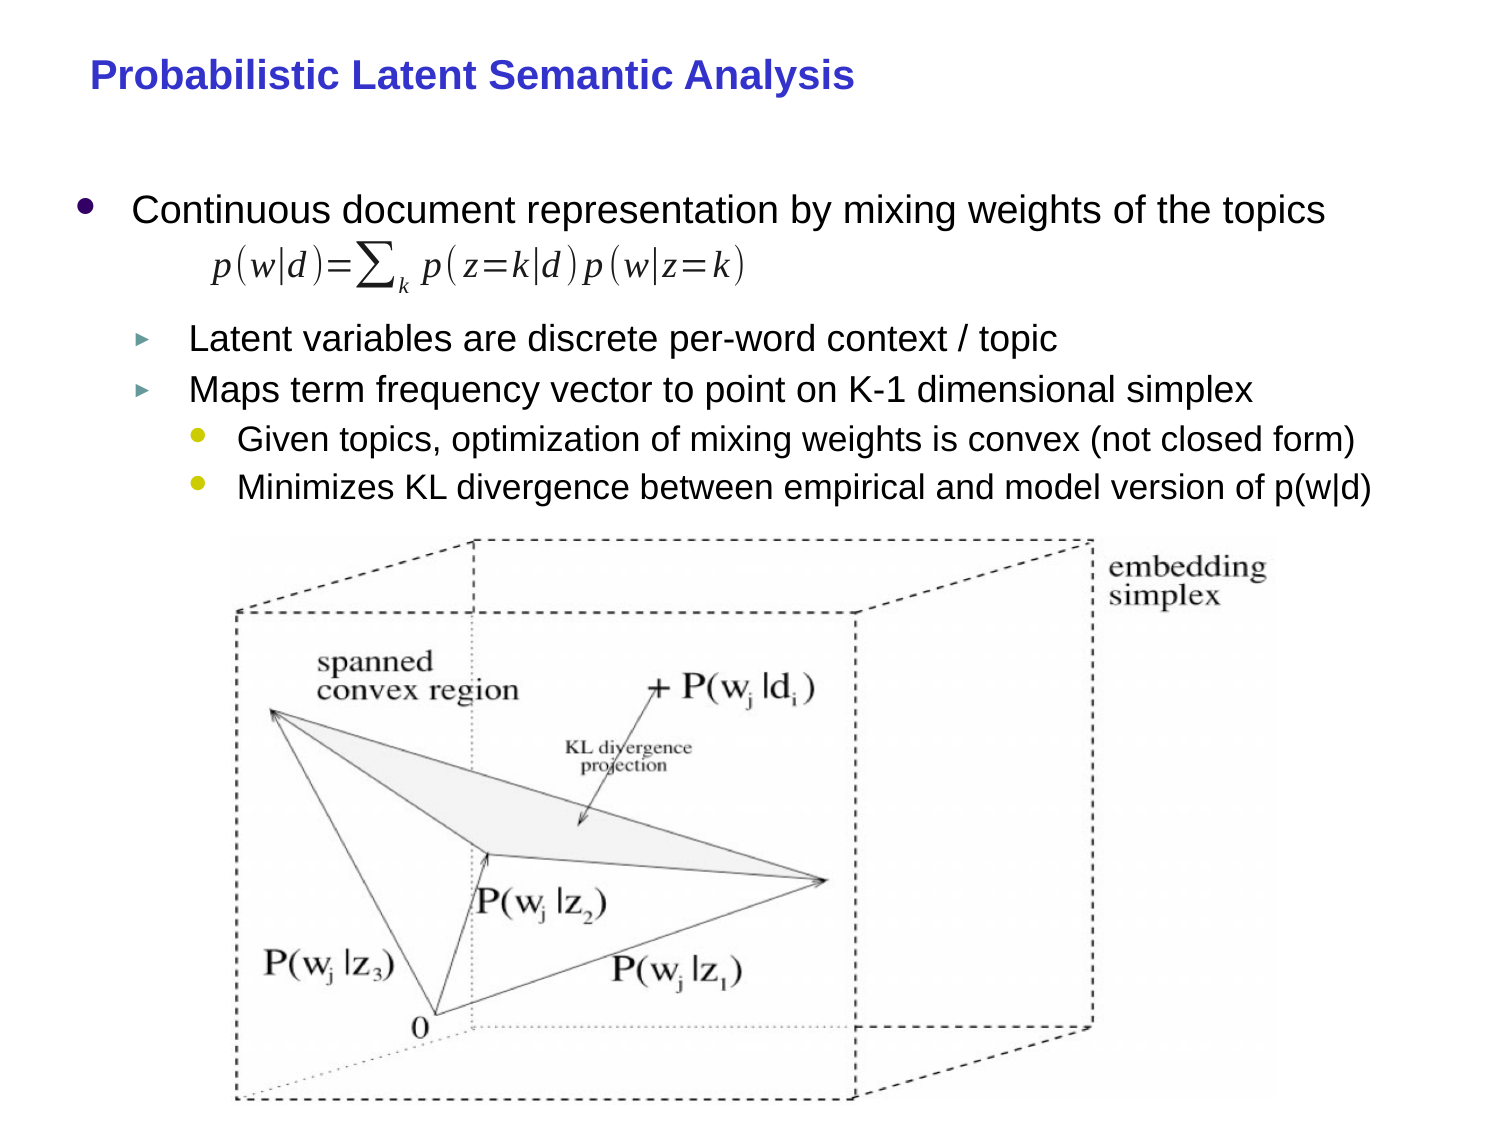

# Probabilistic Latent Semantic Analysis
Continuous document representation by mixing weights of the topics
Latent variables are discrete per-word context / topic
Maps term frequency vector to point on K-1 dimensional simplex
Given topics, optimization of mixing weights is convex (not closed form)
Minimizes KL divergence between empirical and model version of p(w|d)